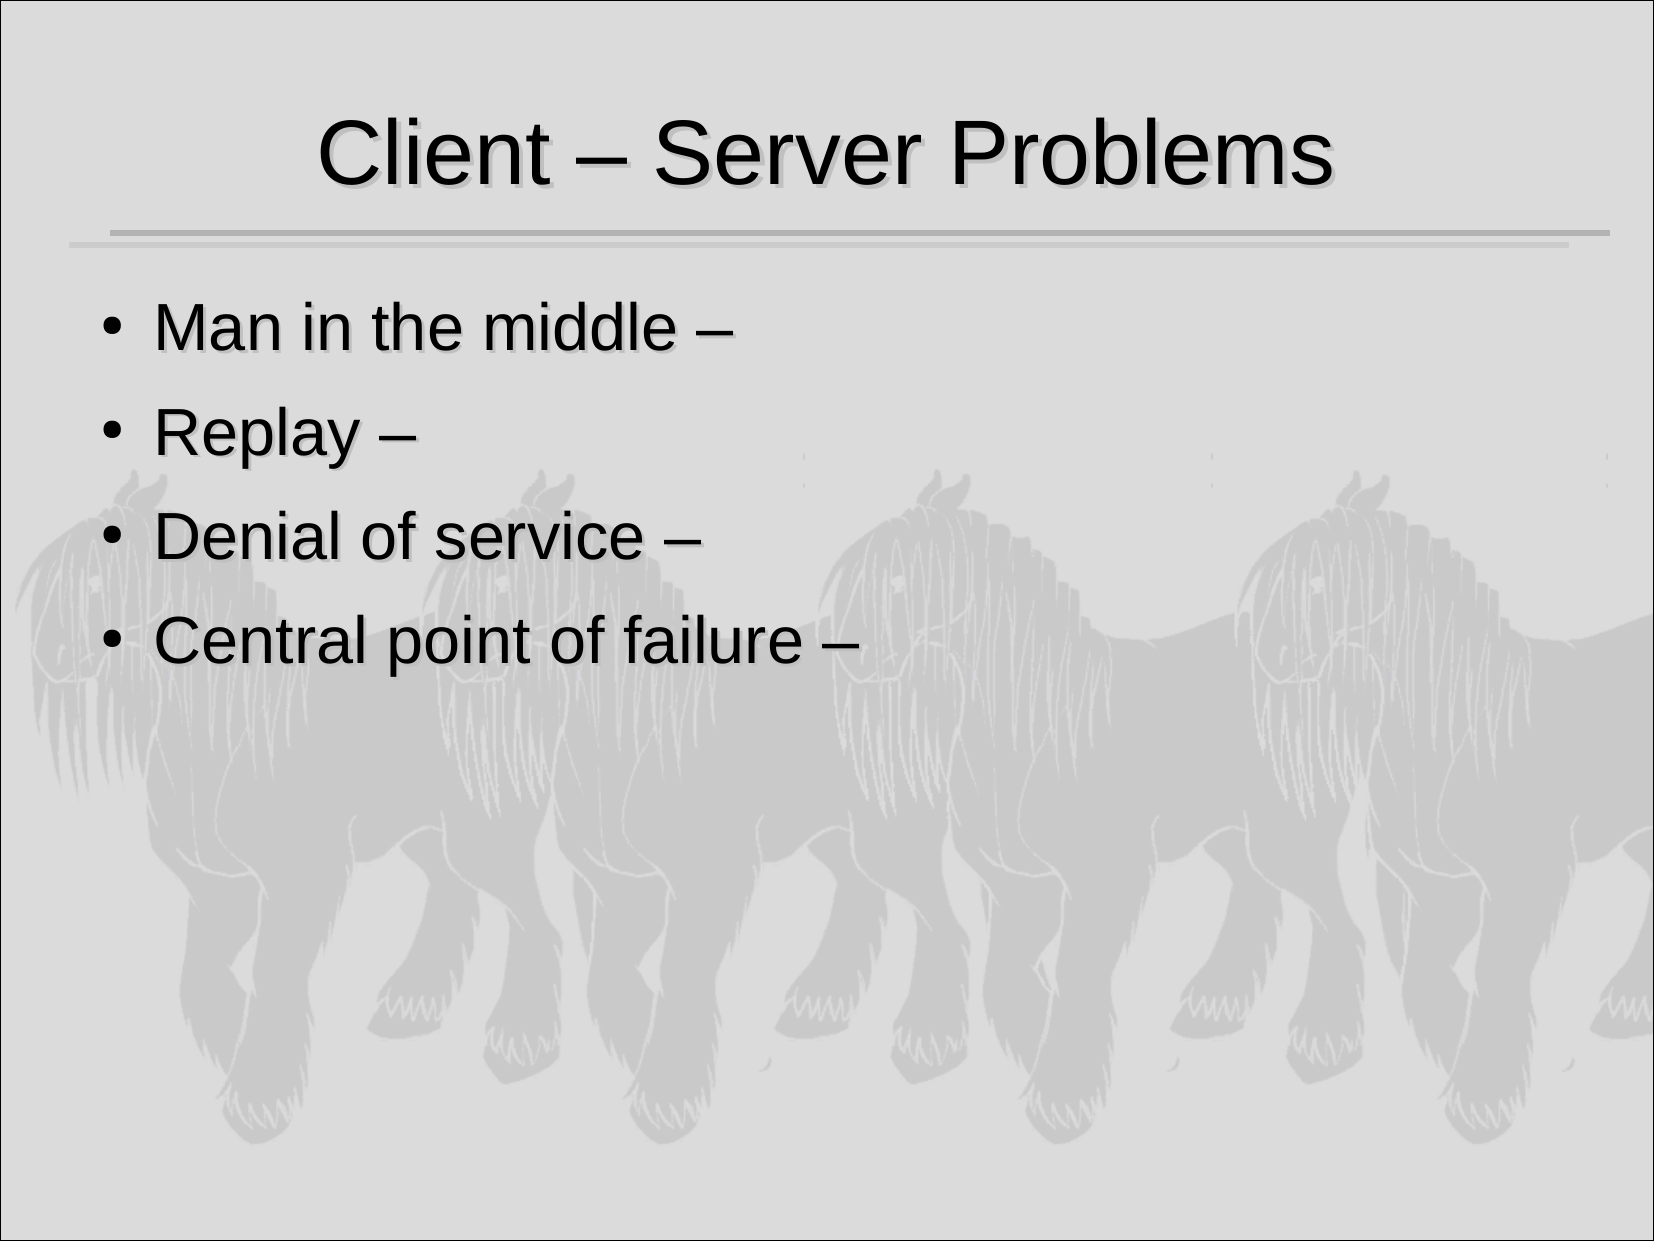

# Client – Server Problems
Man in the middle –
Replay –
Denial of service –
Central point of failure –